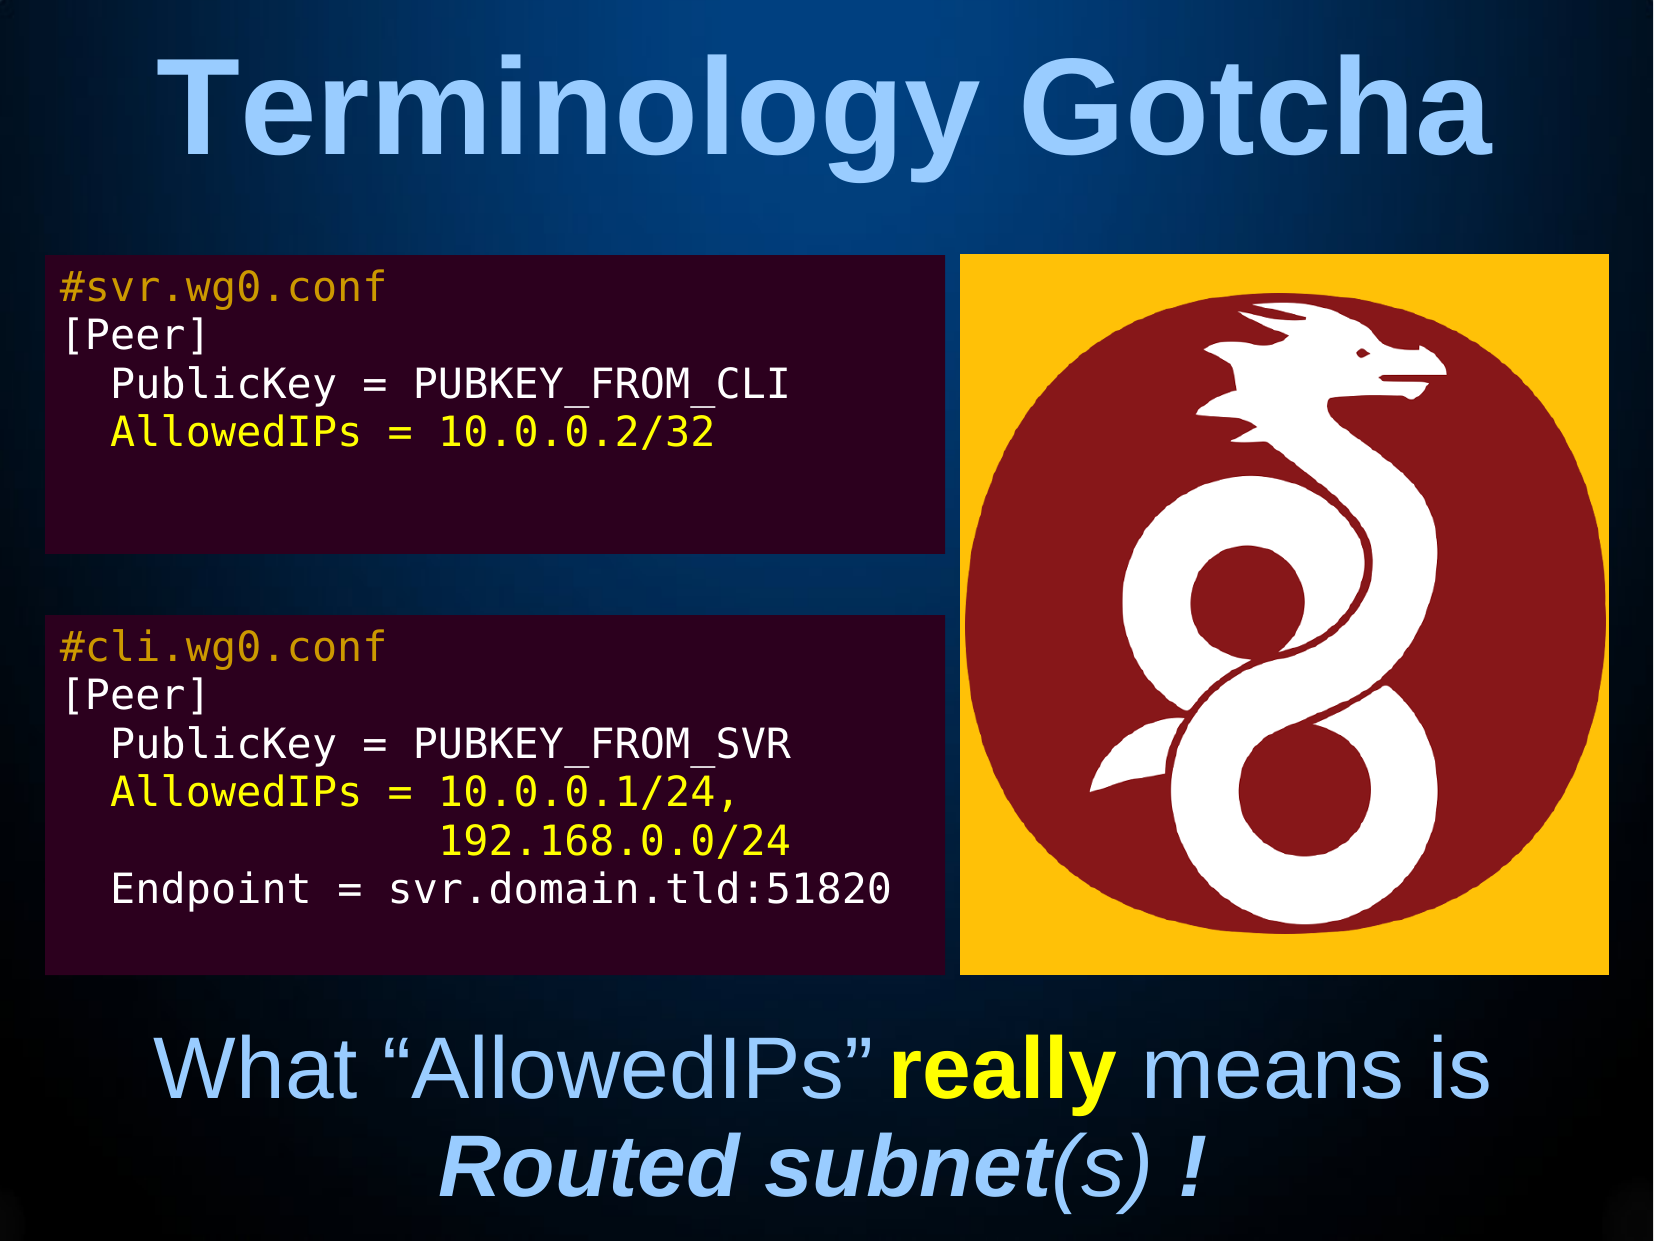

# Terminology Gotcha
#svr.wg0.conf
[Peer]
 PublicKey = PUBKEY_FROM_CLI
 AllowedIPs = 10.0.0.2/32
#cli.wg0.conf
[Peer]
 PublicKey = PUBKEY_FROM_SVR
 AllowedIPs = 10.0.0.1/24,
 192.168.0.0/24
 Endpoint = svr.domain.tld:51820
What “AllowedIPs” really means is
Routed subnet(s) !